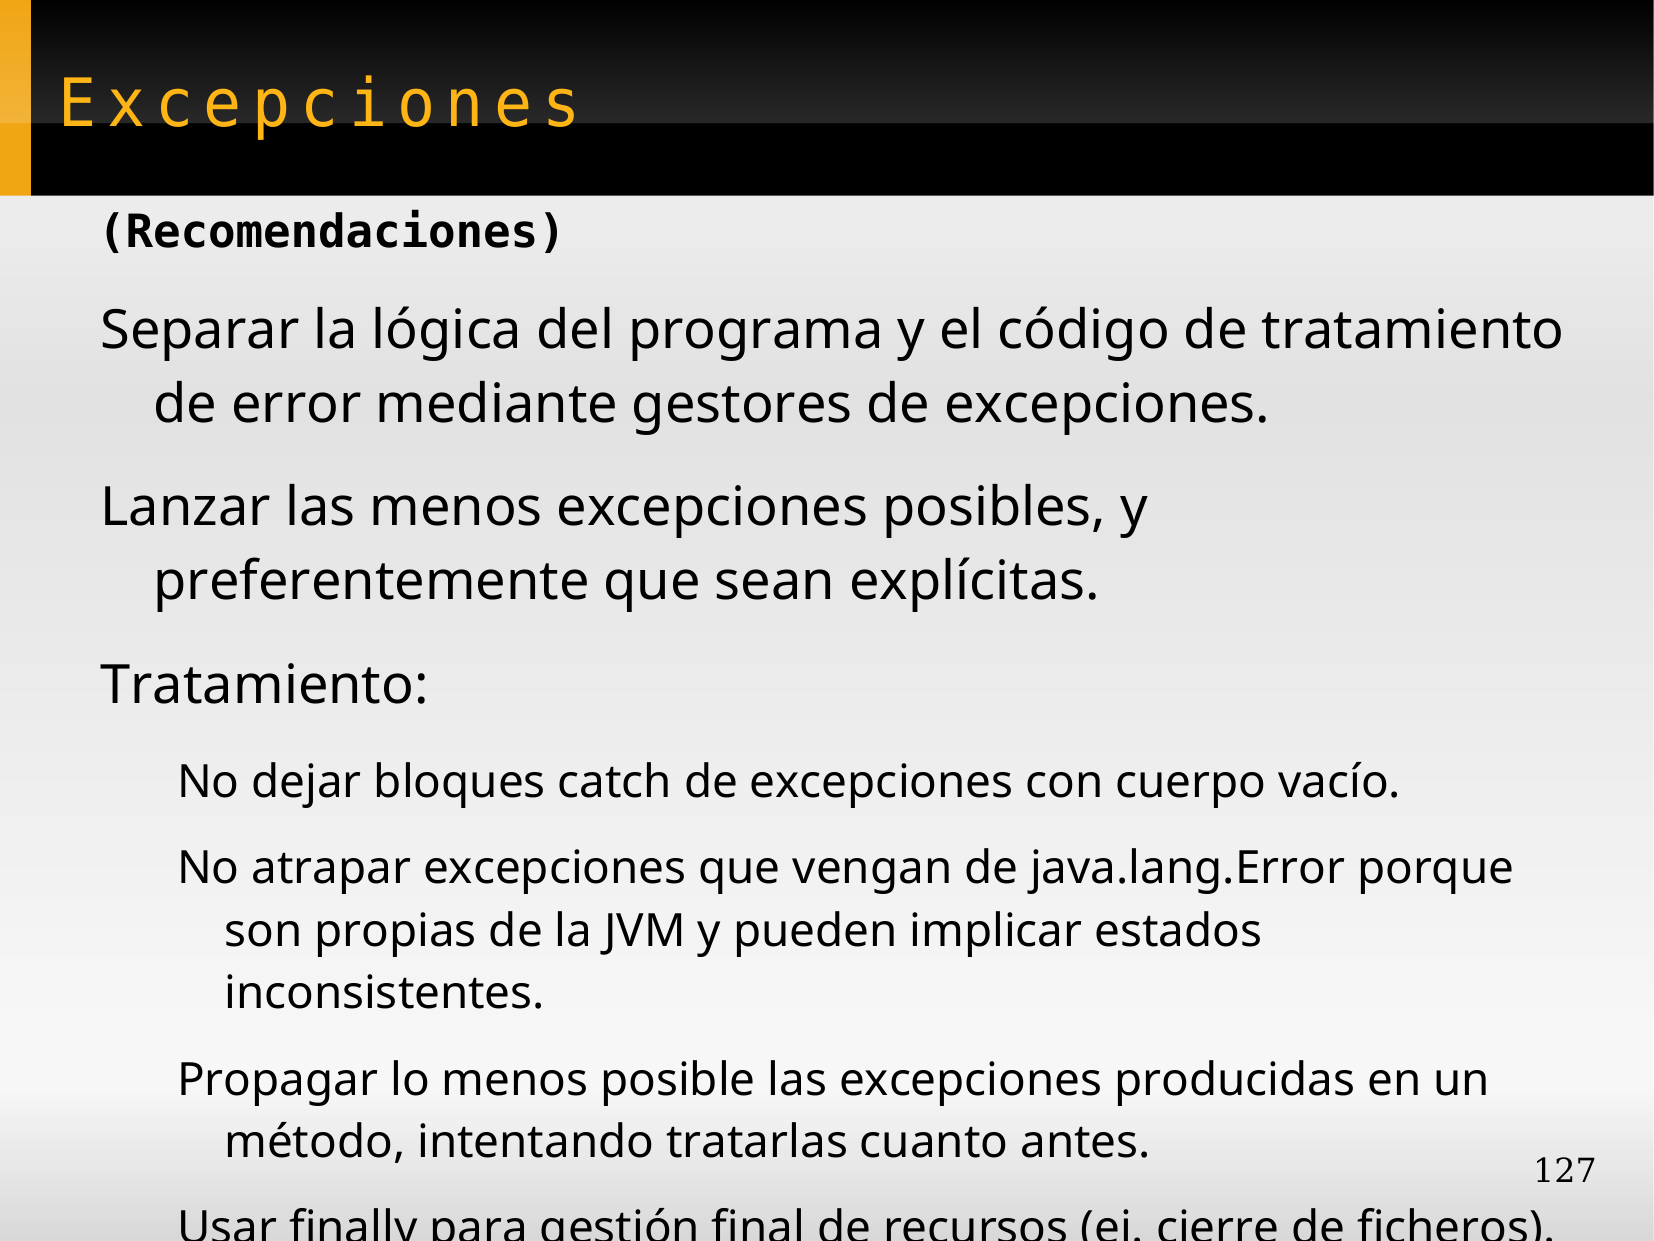

# Excepciones
(Recomendaciones)
Separar la lógica del programa y el código de tratamiento de error mediante gestores de excepciones.
Lanzar las menos excepciones posibles, y preferentemente que sean explícitas.
Tratamiento:
No dejar bloques catch de excepciones con cuerpo vacío.
No atrapar excepciones que vengan de java.lang.Error porque son propias de la JVM y pueden implicar estados inconsistentes.
Propagar lo menos posible las excepciones producidas en un método, intentando tratarlas cuanto antes.
Usar finally para gestión final de recursos (ej. cierre de ficheros).
127